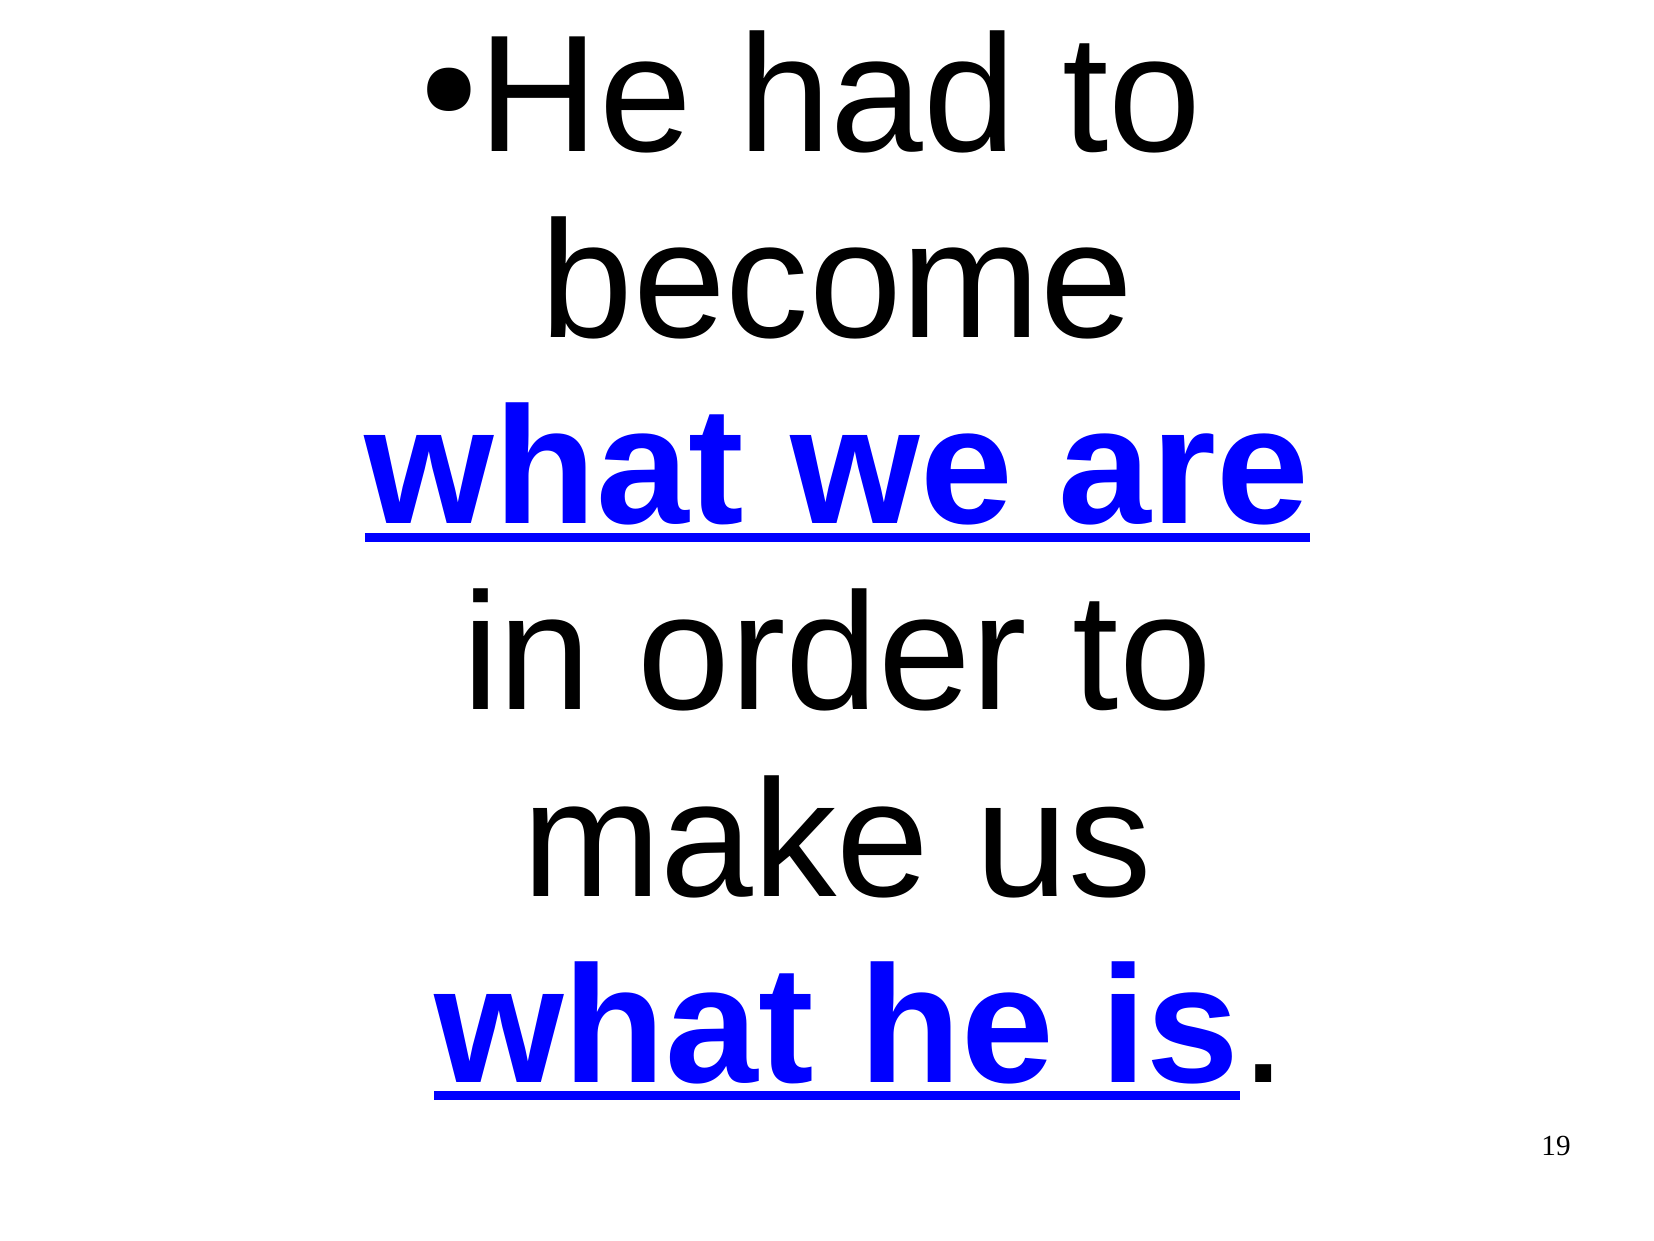

# He had to become what we are in order to make us what he is.
19